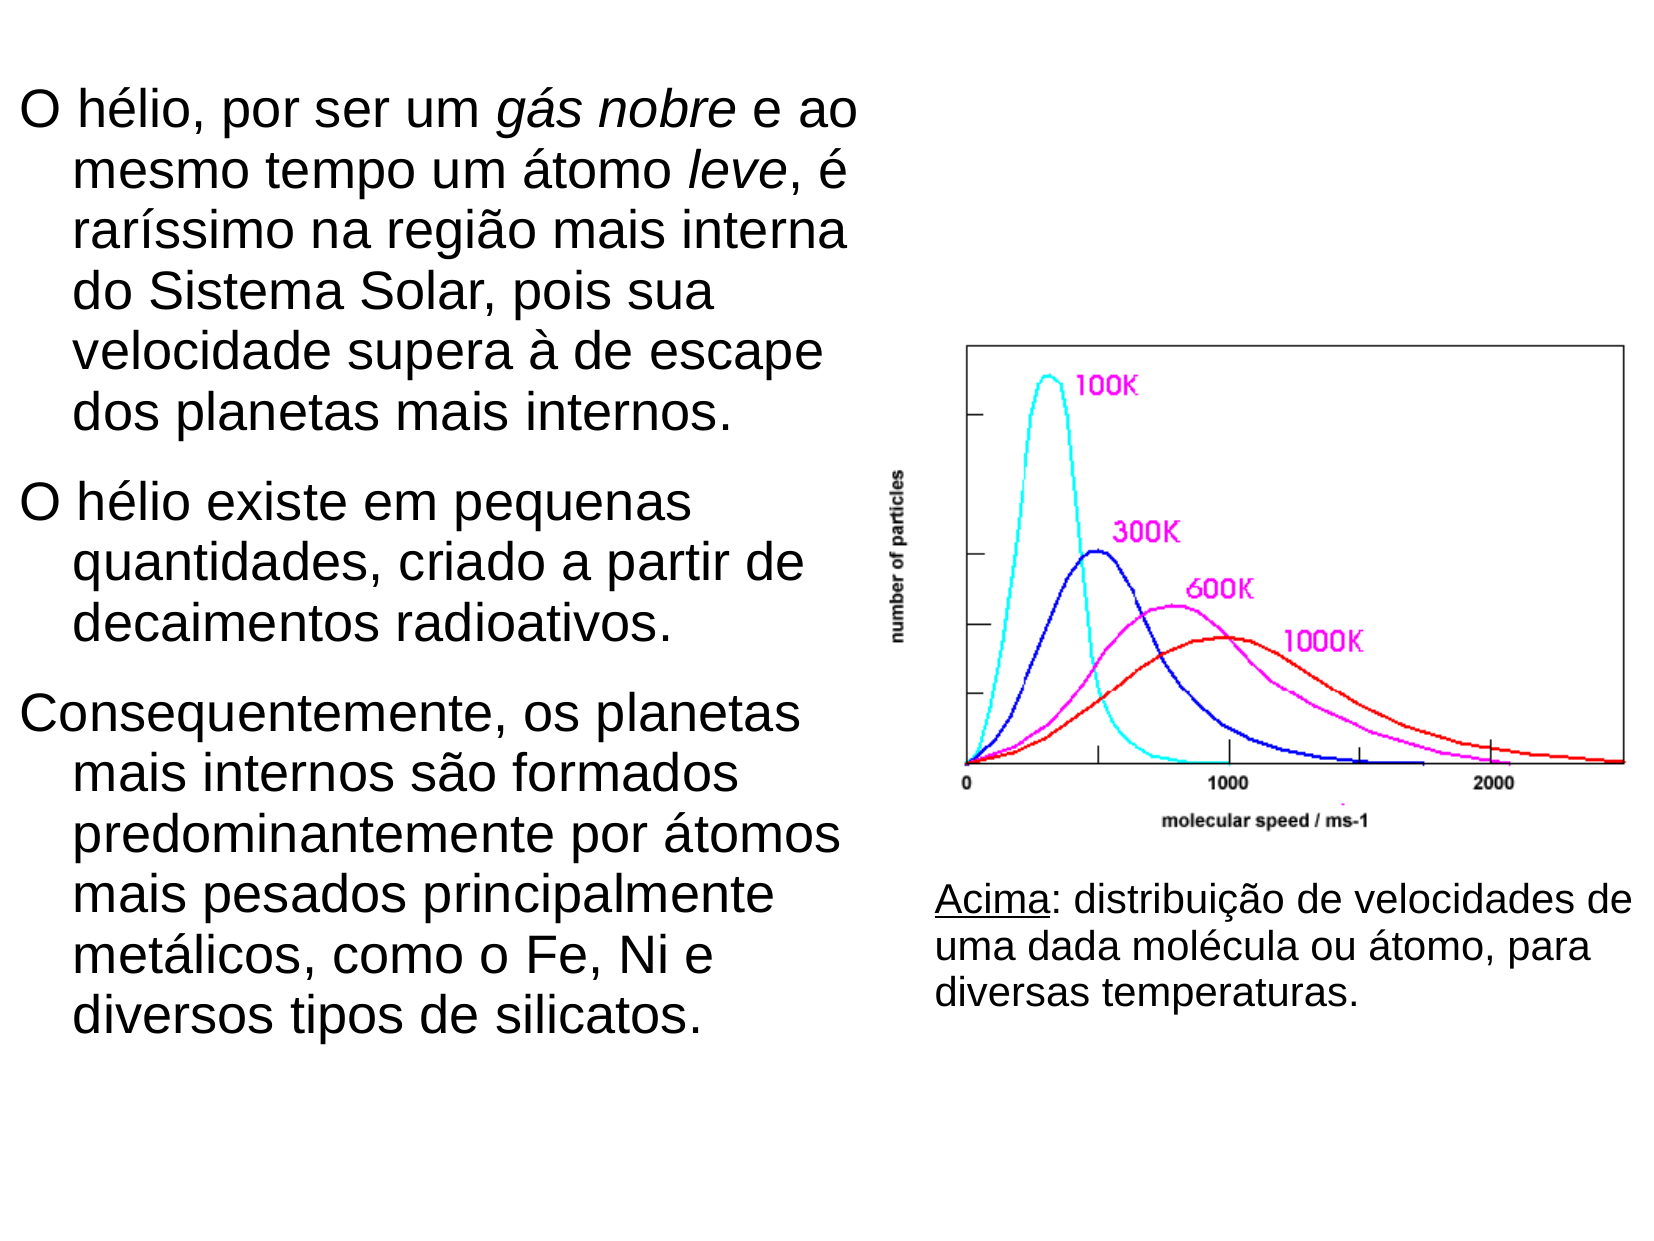

#
O hélio, por ser um gás nobre e ao mesmo tempo um átomo leve, é raríssimo na região mais interna do Sistema Solar, pois sua velocidade supera à de escape dos planetas mais internos.
O hélio existe em pequenas quantidades, criado a partir de decaimentos radioativos.
Consequentemente, os planetas mais internos são formados predominantemente por átomos mais pesados principalmente metálicos, como o Fe, Ni e diversos tipos de silicatos.
Acima: distribuição de velocidades de
uma dada molécula ou átomo, para
diversas temperaturas.